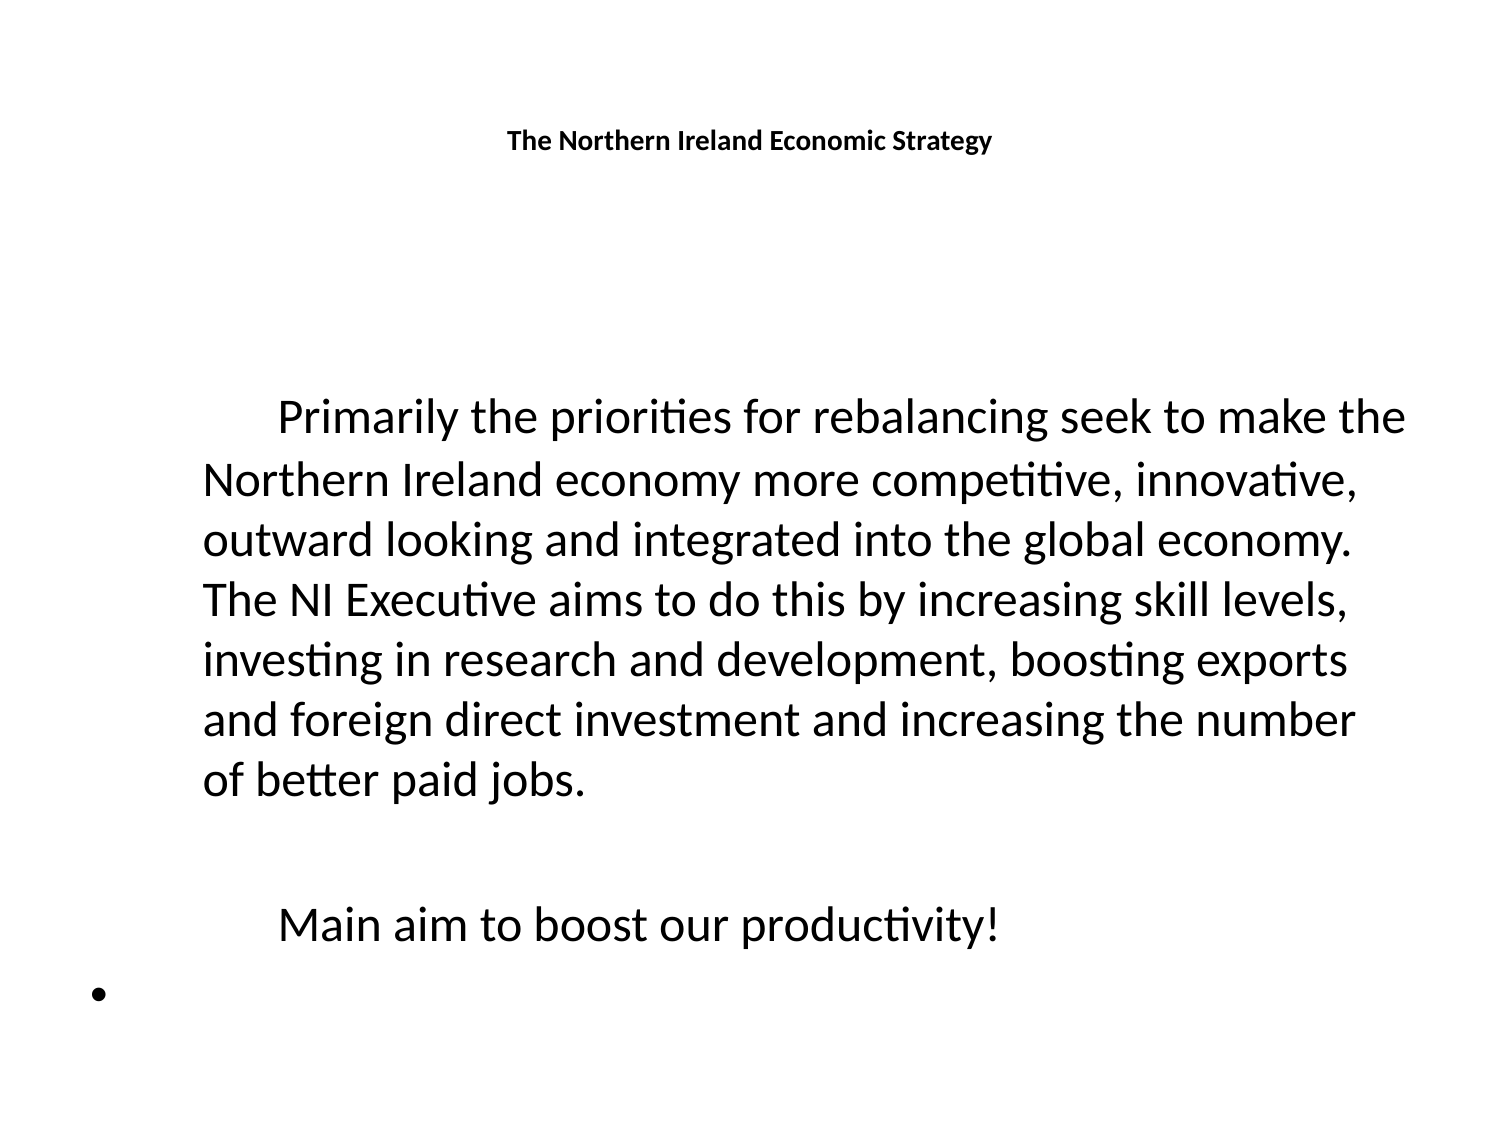

# The Northern Ireland Economic Strategy
	Primarily the priorities for rebalancing seek to make the Northern Ireland economy more competitive, innovative, outward looking and integrated into the global economy. The NI Executive aims to do this by increasing skill levels, investing in research and development, boosting exports and foreign direct investment and increasing the number of better paid jobs.
	Main aim to boost our productivity!